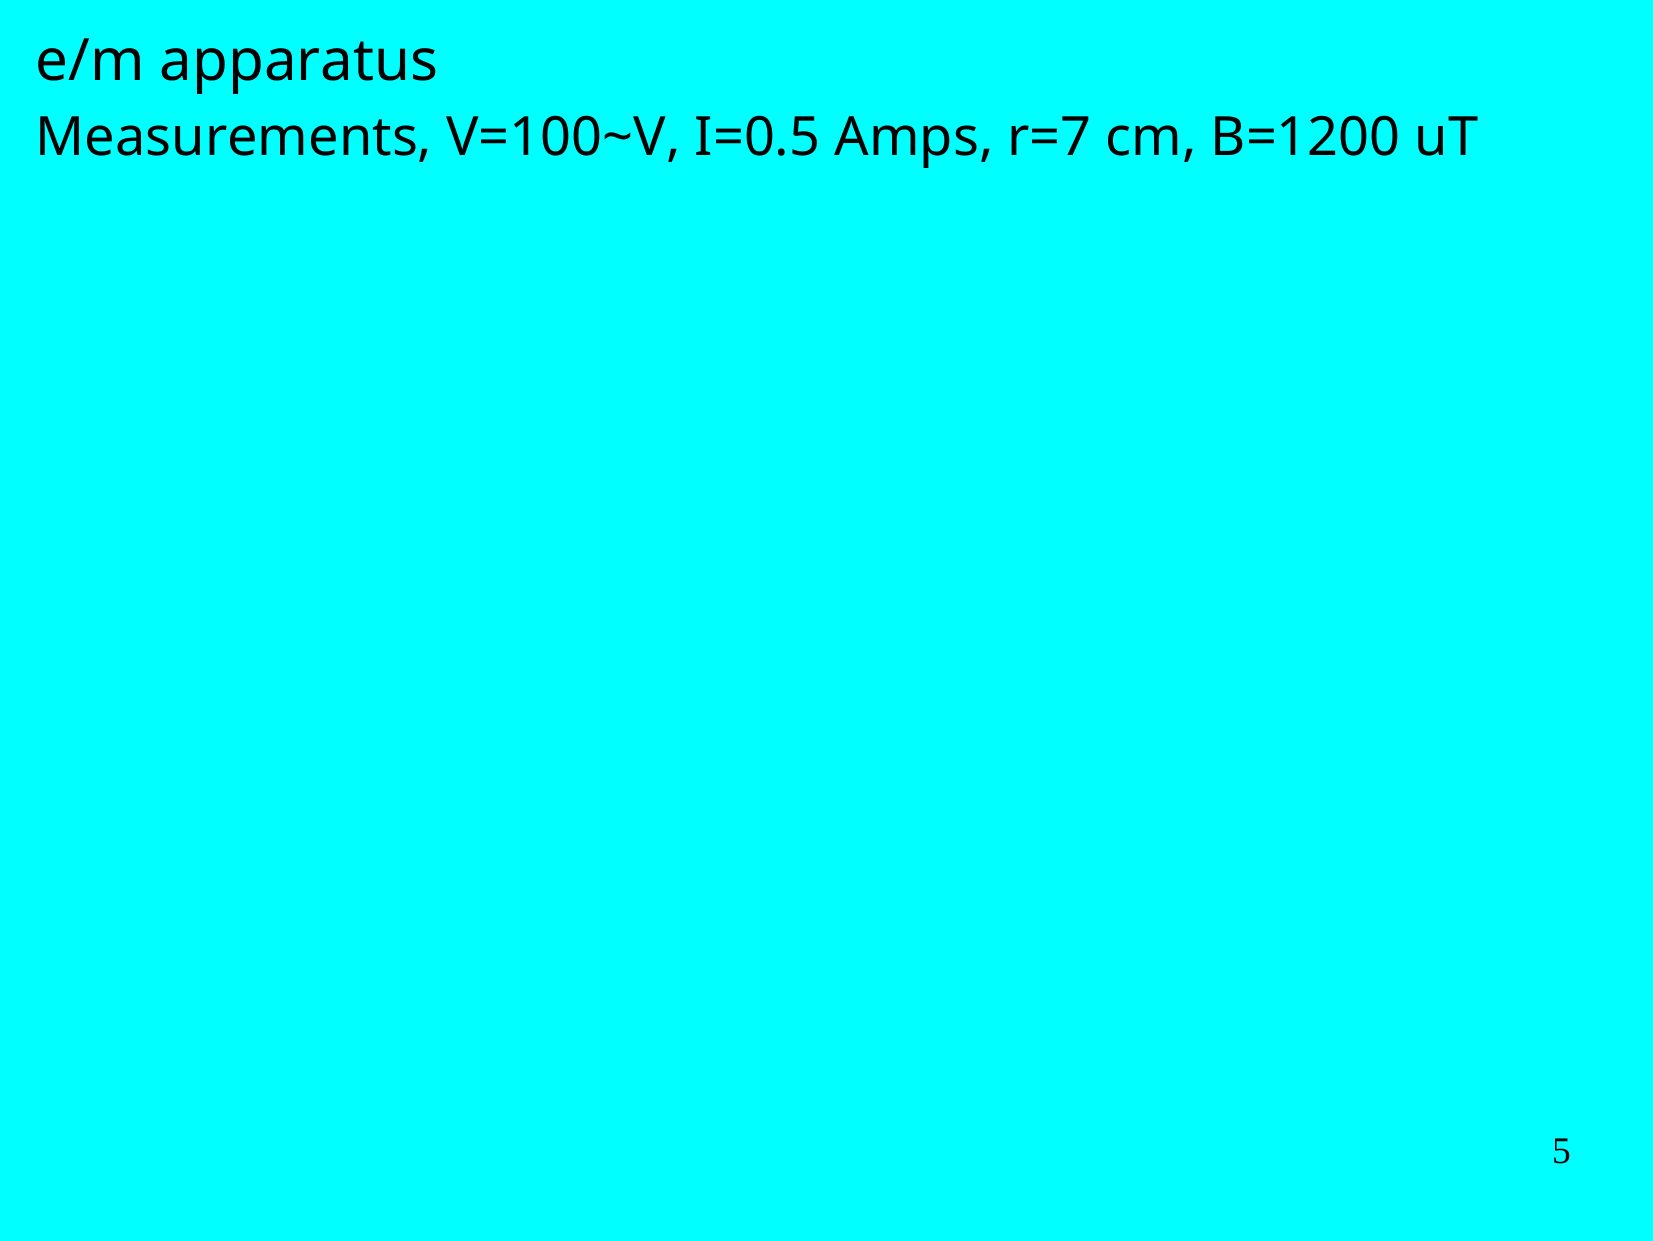

e/m apparatus
Measurements, V=100~V, I=0.5 Amps, r=7 cm, B=1200 uT
5